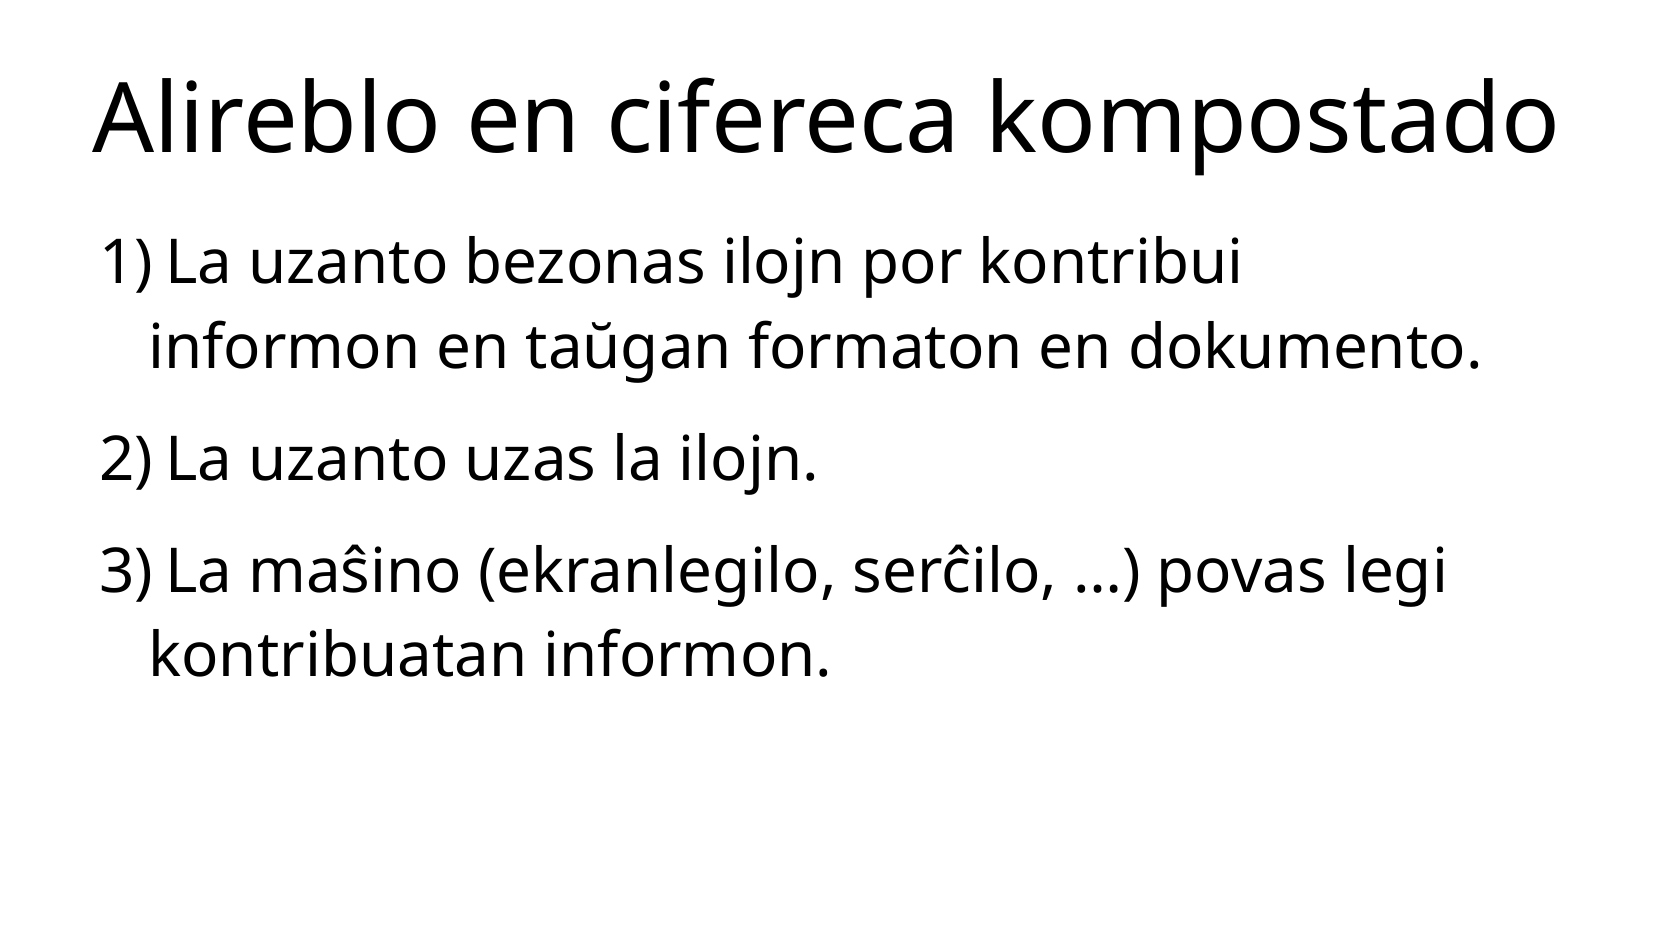

# Alireblo en cifereca kompostado
 La uzanto bezonas ilojn por kontribui informon en taŭgan formaton en dokumento.
 La uzanto uzas la ilojn.
 La maŝino (ekranlegilo, serĉilo, …) povas legi kontribuatan informon.